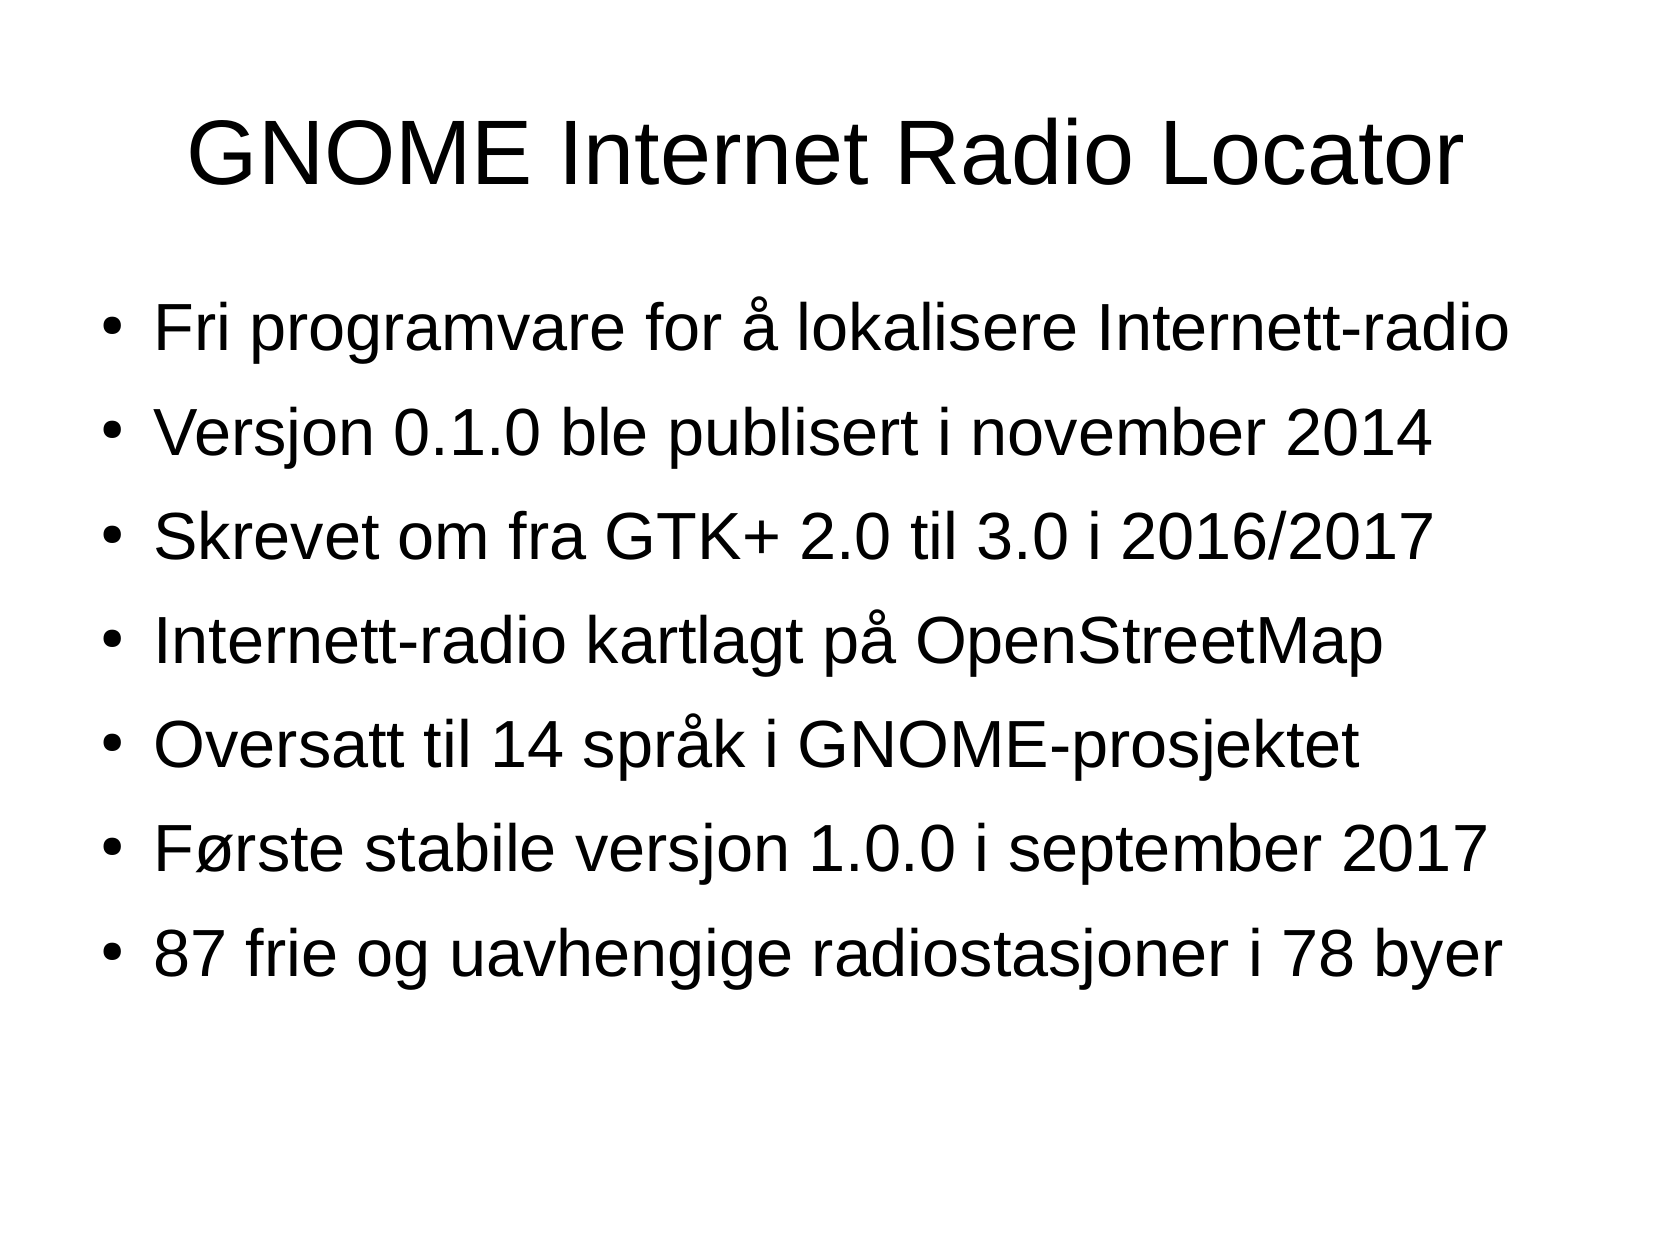

# GNOME Internet Radio Locator
Fri programvare for å lokalisere Internett-radio
Versjon 0.1.0 ble publisert i november 2014
Skrevet om fra GTK+ 2.0 til 3.0 i 2016/2017
Internett-radio kartlagt på OpenStreetMap
Oversatt til 14 språk i GNOME-prosjektet
Første stabile versjon 1.0.0 i september 2017
87 frie og uavhengige radiostasjoner i 78 byer